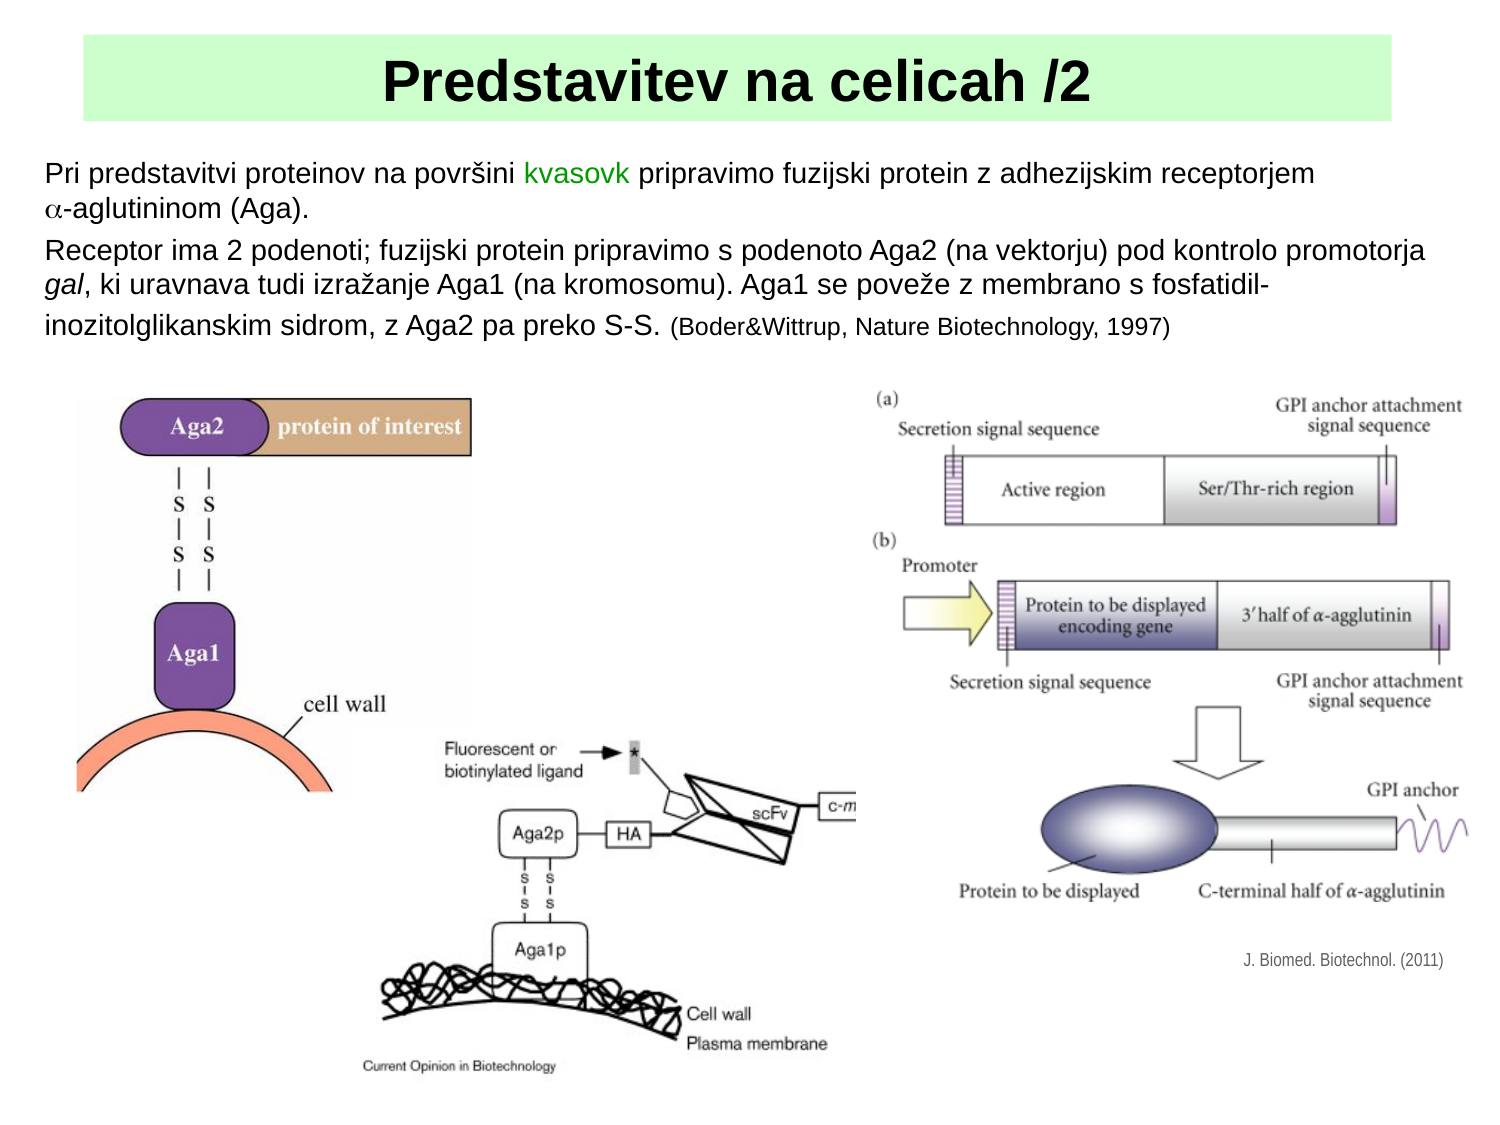

# Predstavitev na celicah /2
Pri predstavitvi proteinov na površini kvasovk pripravimo fuzijski protein z adhezijskim receptorjem
a-aglutininom (Aga).
Receptor ima 2 podenoti; fuzijski protein pripravimo s podenoto Aga2 (na vektorju) pod kontrolo promotorja gal, ki uravnava tudi izražanje Aga1 (na kromosomu). Aga1 se poveže z membrano s fosfatidil-
inozitolglikanskim sidrom, z Aga2 pa preko S-S. (Boder&Wittrup, Nature Biotechnology, 1997)
 J. Biomed. Biotechnol. (2011)